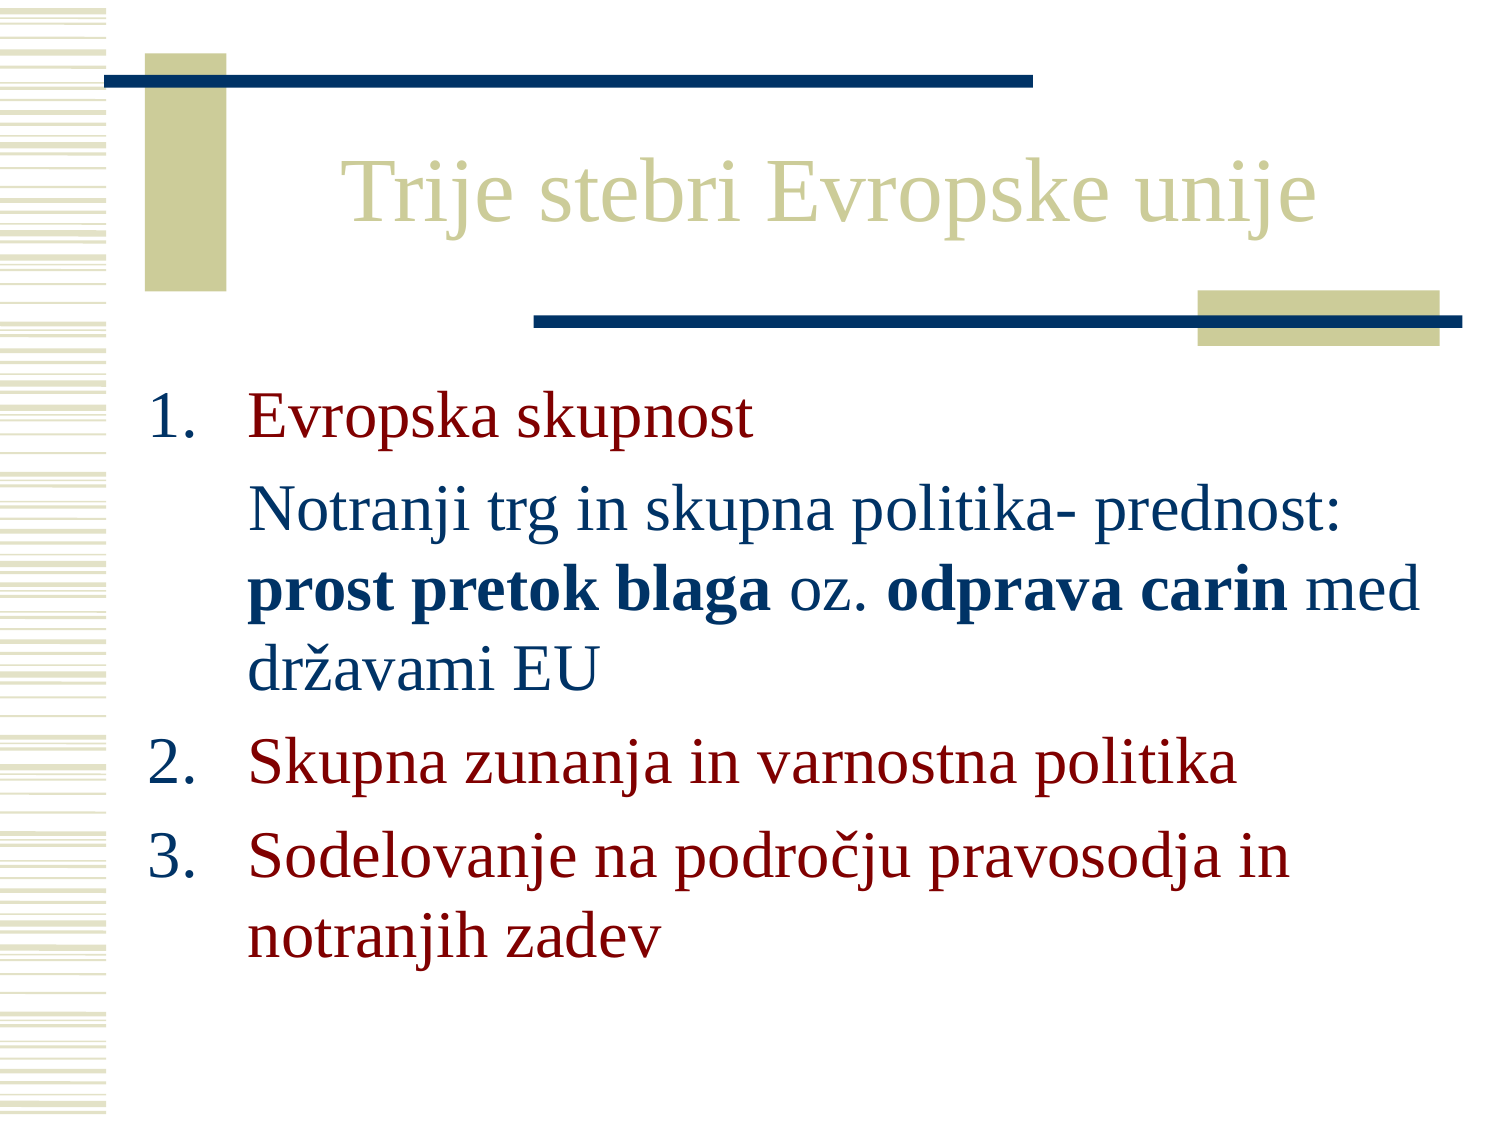

# Trije stebri Evropske unije
Evropska skupnost
 Notranji trg in skupna politika- prednost: prost pretok blaga oz. odprava carin med državami EU
Skupna zunanja in varnostna politika
Sodelovanje na področju pravosodja in notranjih zadev